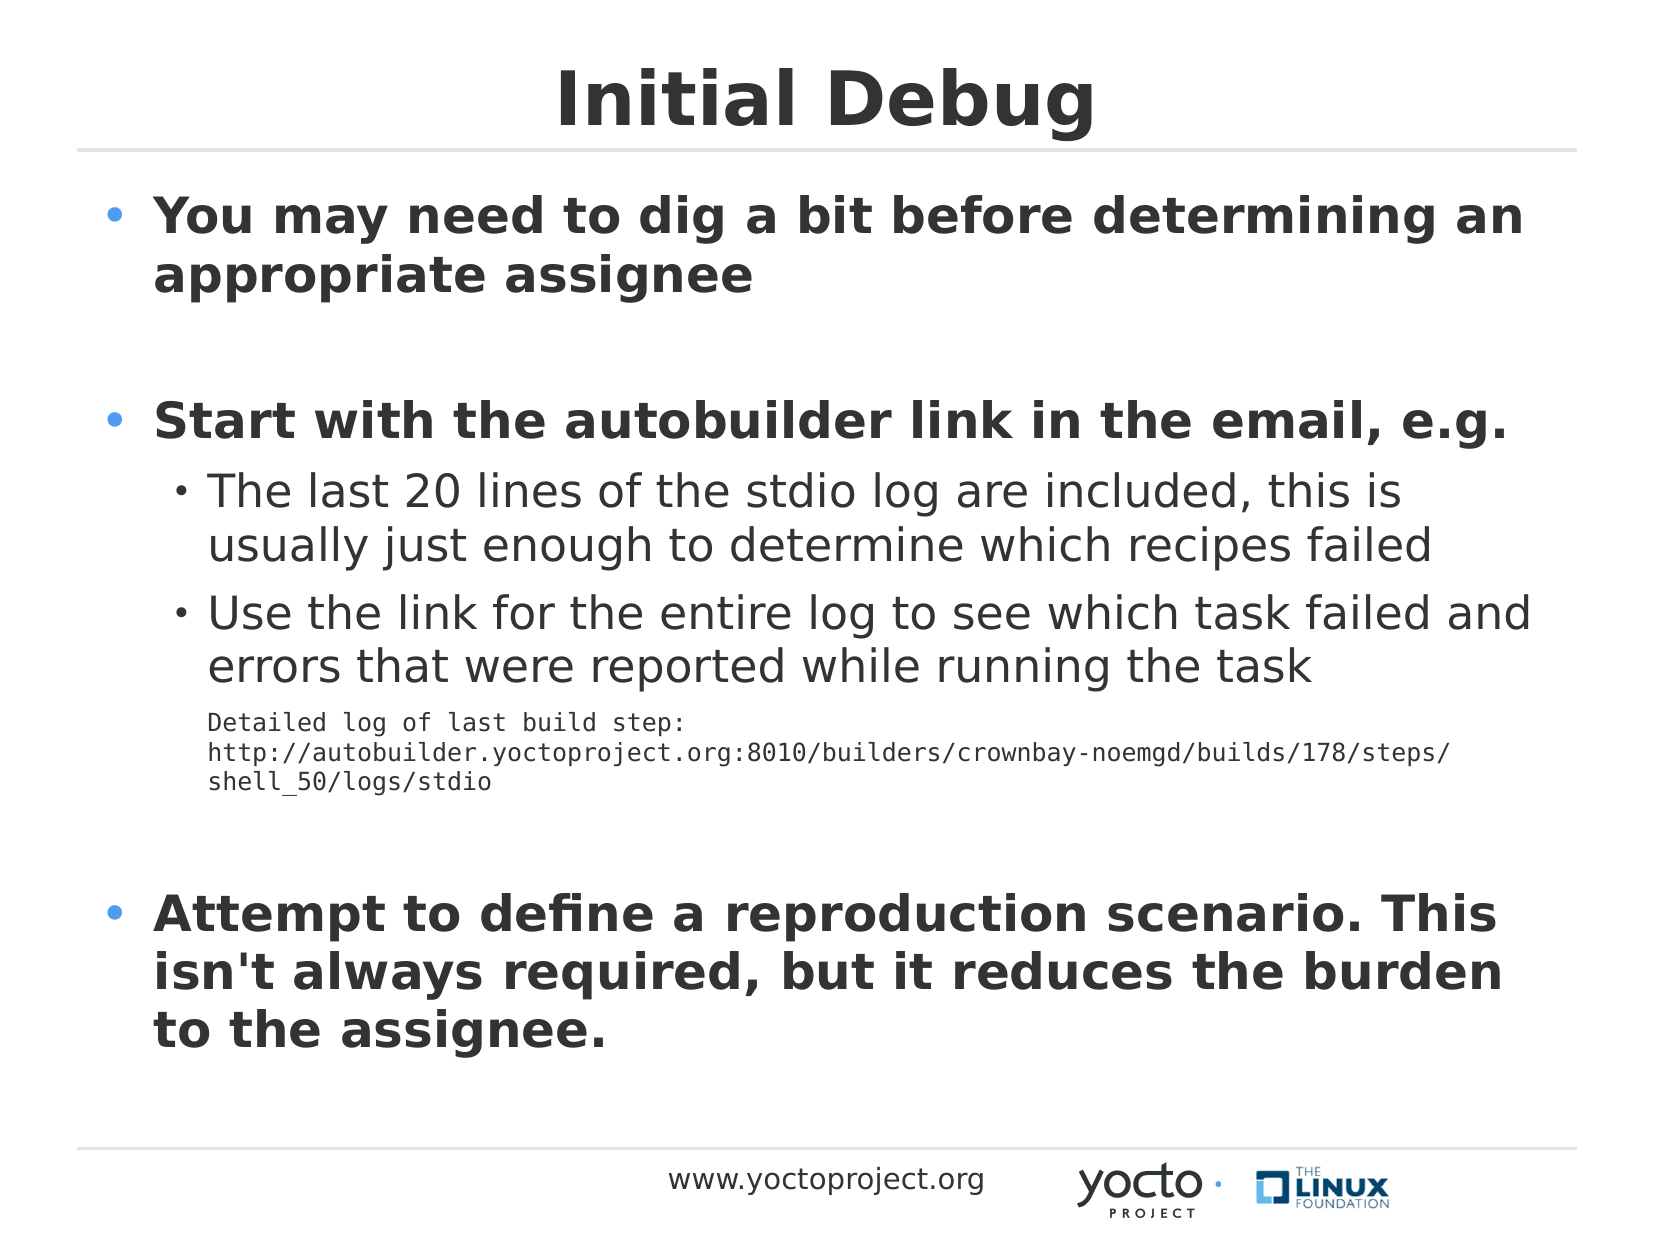

# Initial Debug
You may need to dig a bit before determining an appropriate assignee
Start with the autobuilder link in the email, e.g.
The last 20 lines of the stdio log are included, this is usually just enough to determine which recipes failed
Use the link for the entire log to see which task failed and errors that were reported while running the task
Detailed log of last build step: http://autobuilder.yoctoproject.org:8010/builders/crownbay-noemgd/builds/178/steps/shell_50/logs/stdio
Attempt to define a reproduction scenario. This isn't always required, but it reduces the burden to the assignee.